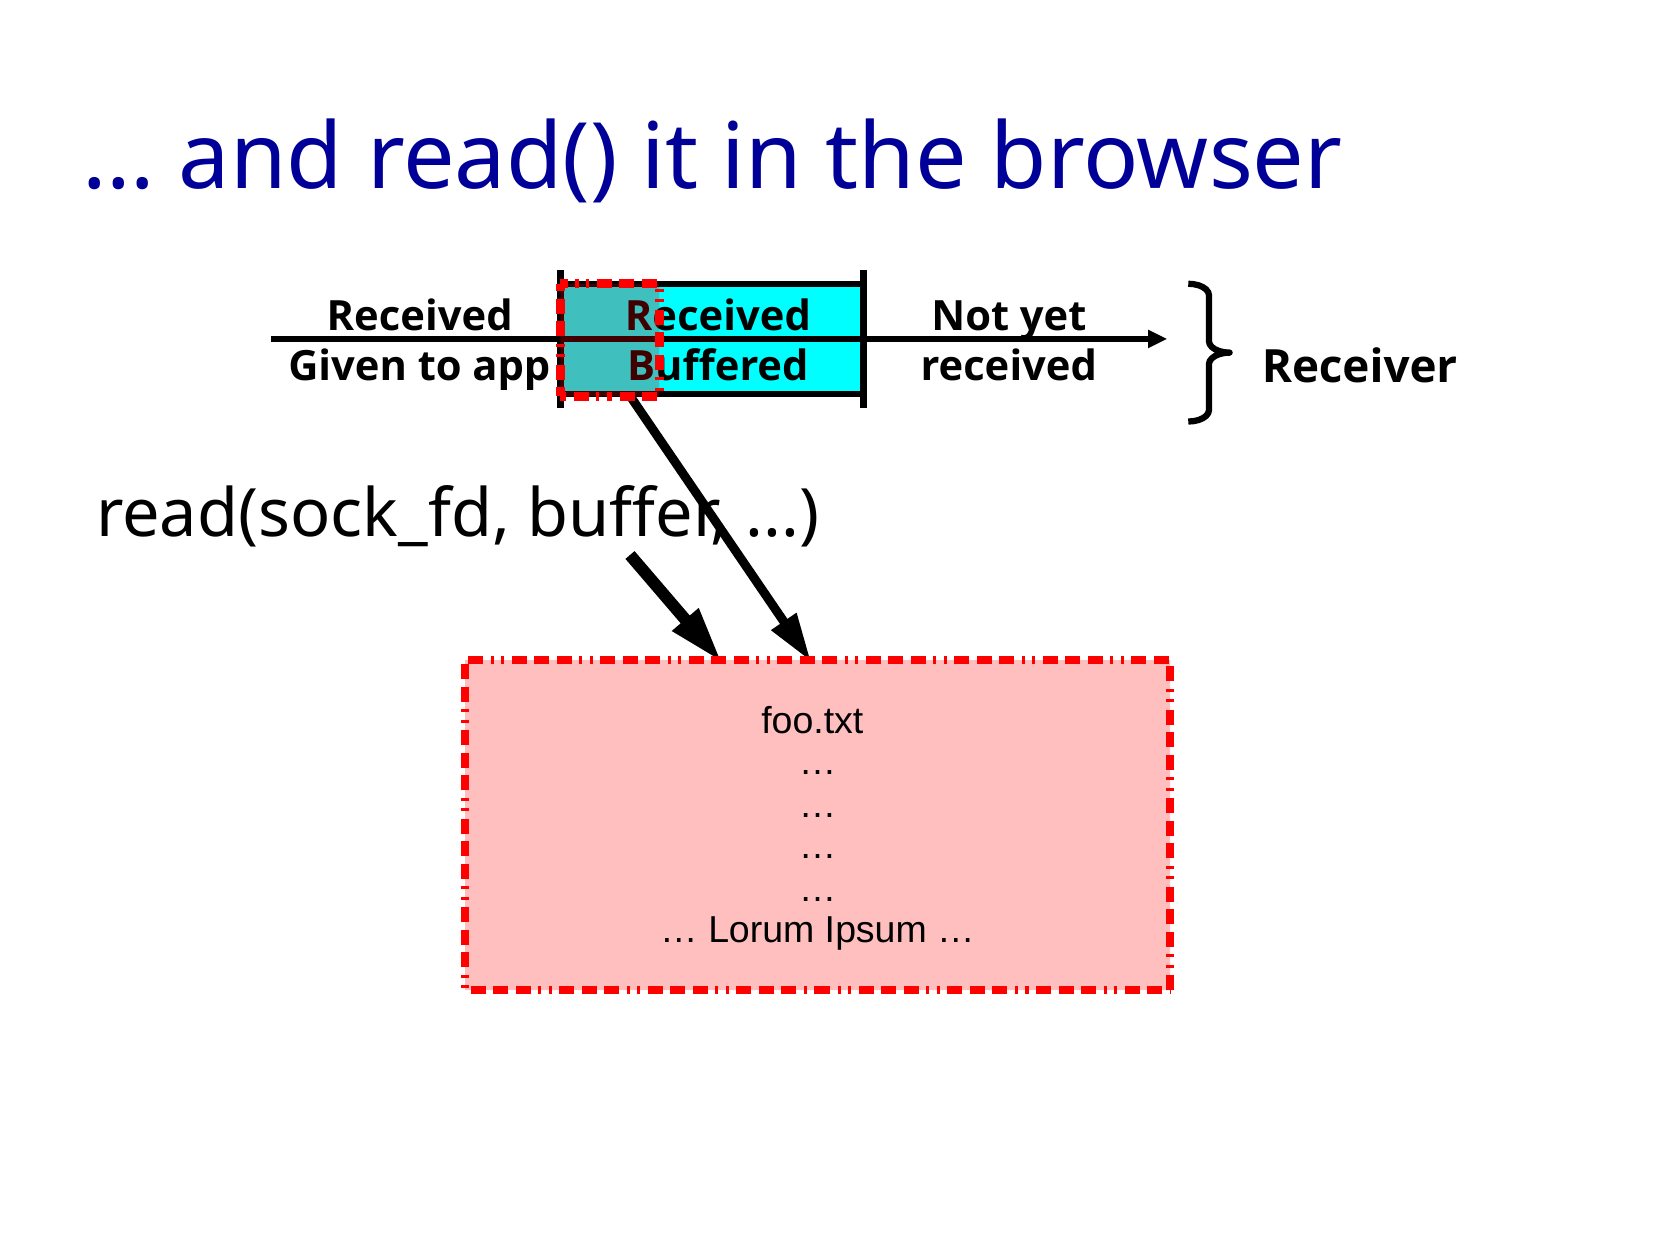

# … and read() it in the browser
Received
Given to app
Received
Buffered
Not yet
received
Receiver
read(sock_fd, buffer, ...)
foo.txt
…
…
…
…
… Lorum Ipsum …